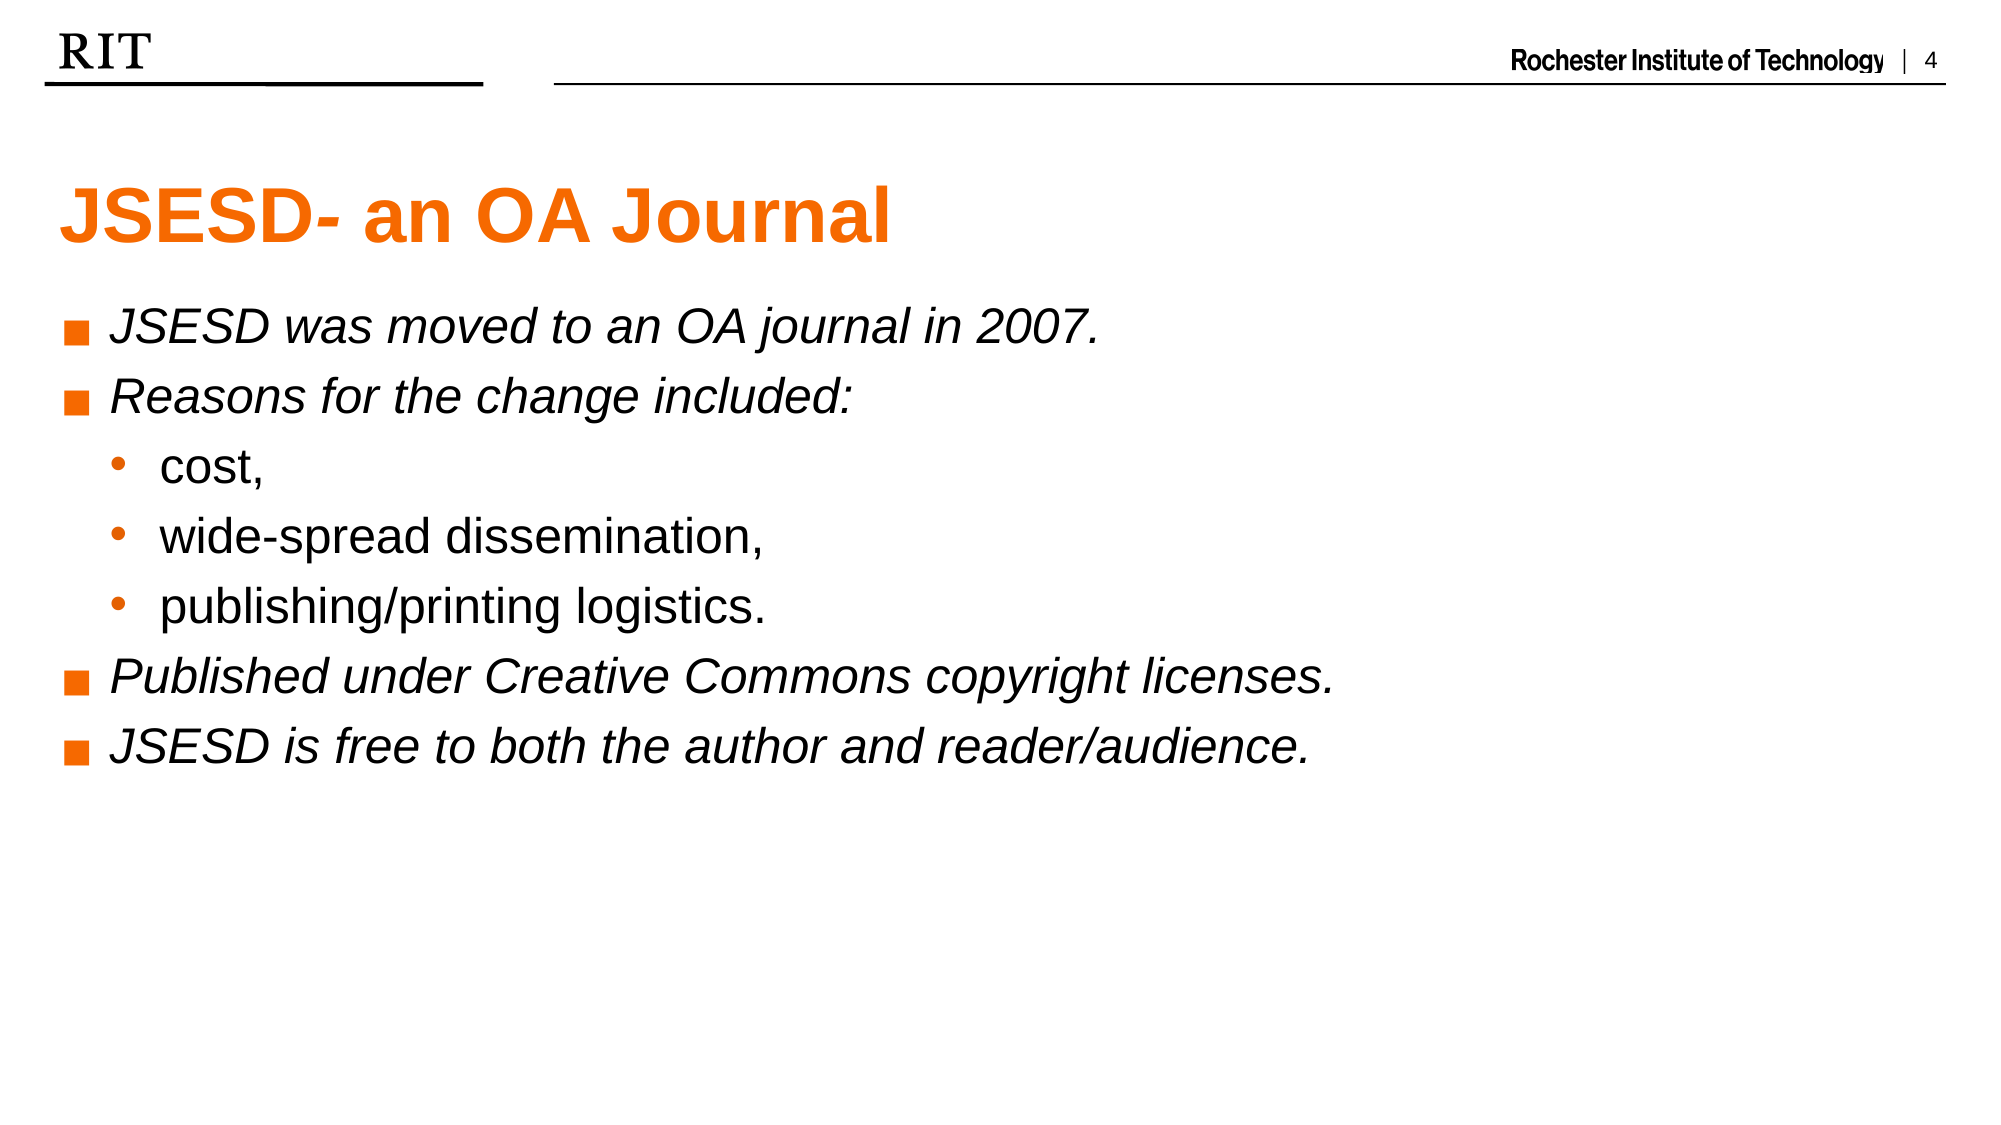

# JSESD- an OA Journal
JSESD was moved to an OA journal in 2007.
Reasons for the change included:
cost,
wide-spread dissemination,
publishing/printing logistics.
Published under Creative Commons copyright licenses.
JSESD is free to both the author and reader/audience.